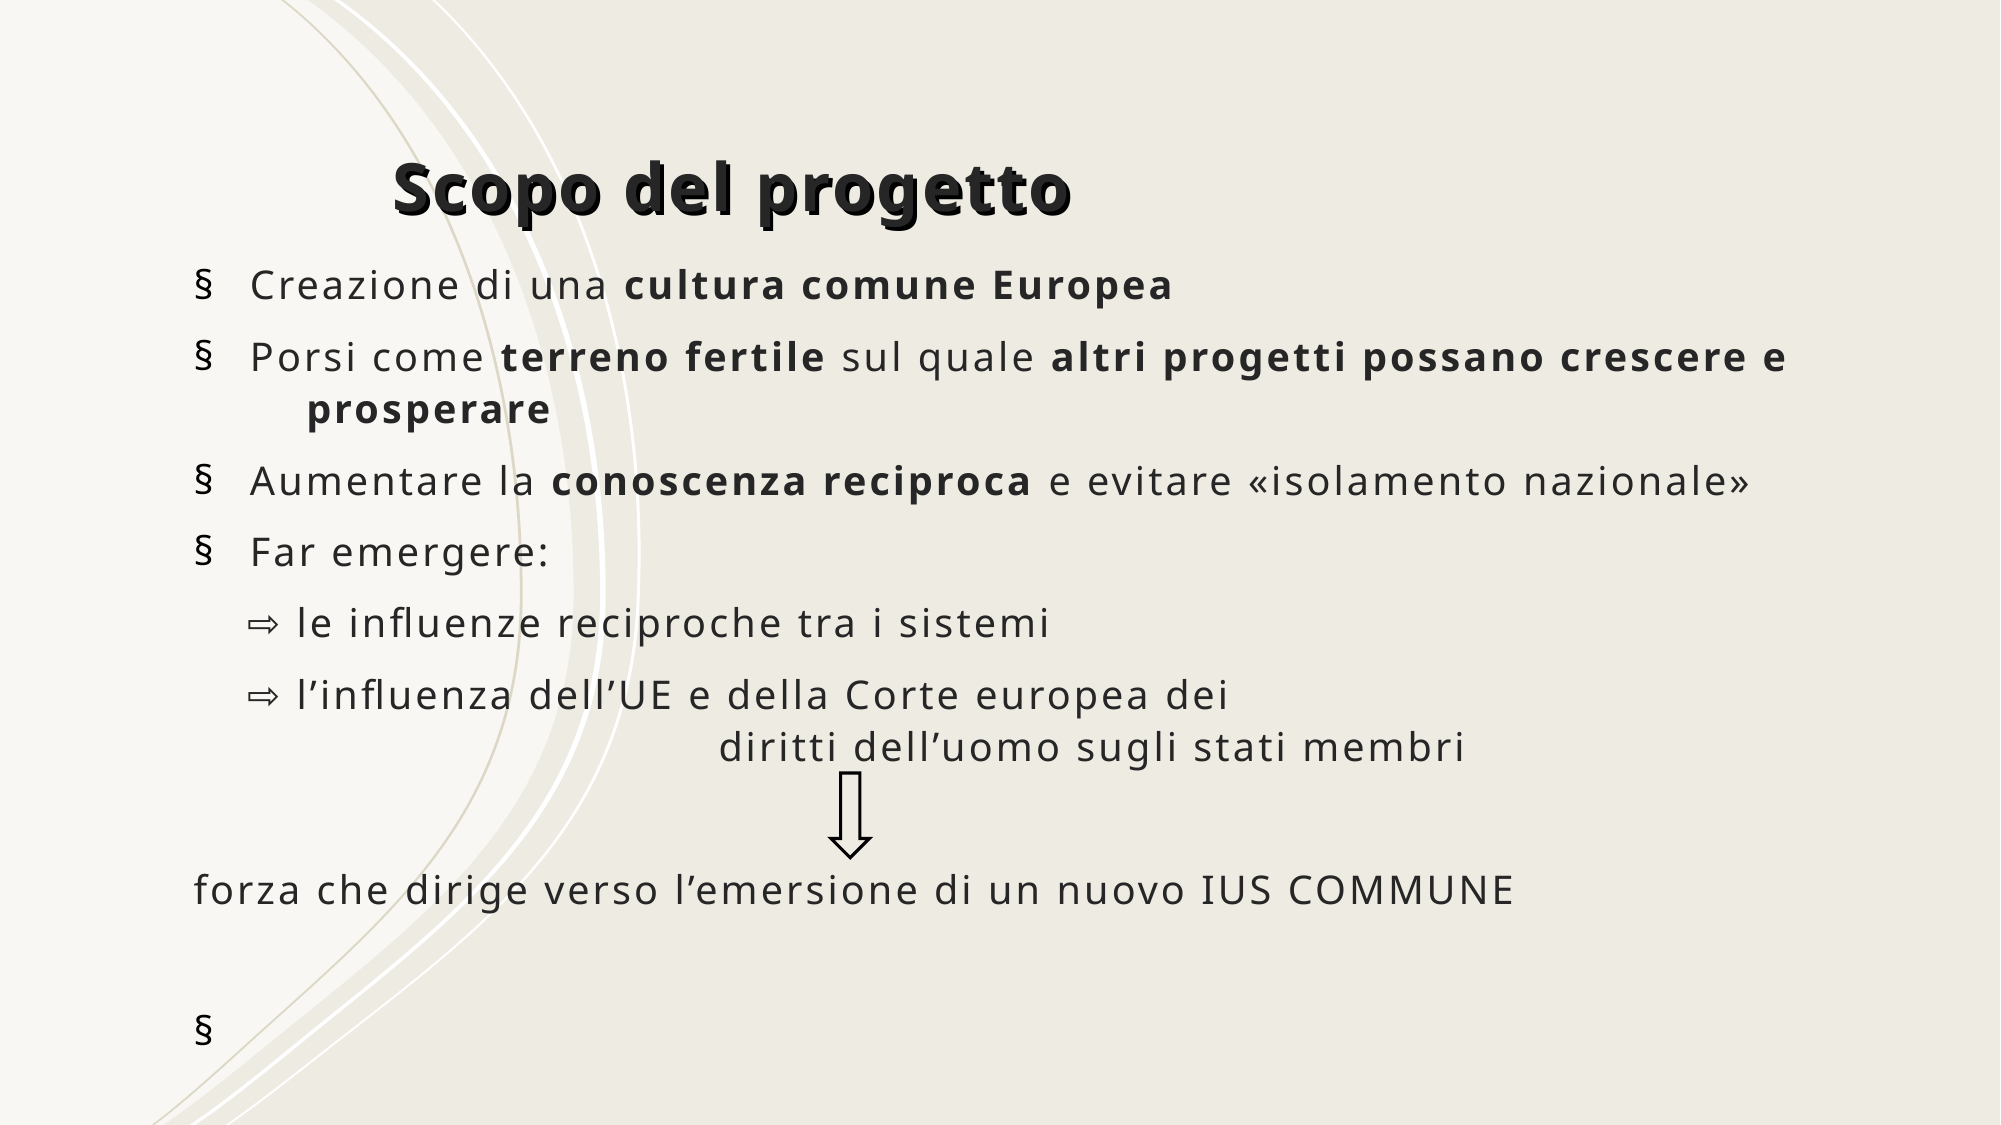

# Scopo del progetto
Creazione di una cultura comune Europea
Porsi come terreno fertile sul quale altri progetti possano crescere e prosperare
Aumentare la conoscenza reciproca e evitare «isolamento nazionale»
Far emergere:
 ⇨ le influenze reciproche tra i sistemi
 ⇨ l’influenza dell’UE e della Corte europea dei 	diritti dell’uomo sugli stati membri
forza che dirige verso l’emersione di un nuovo IUS COMMUNE